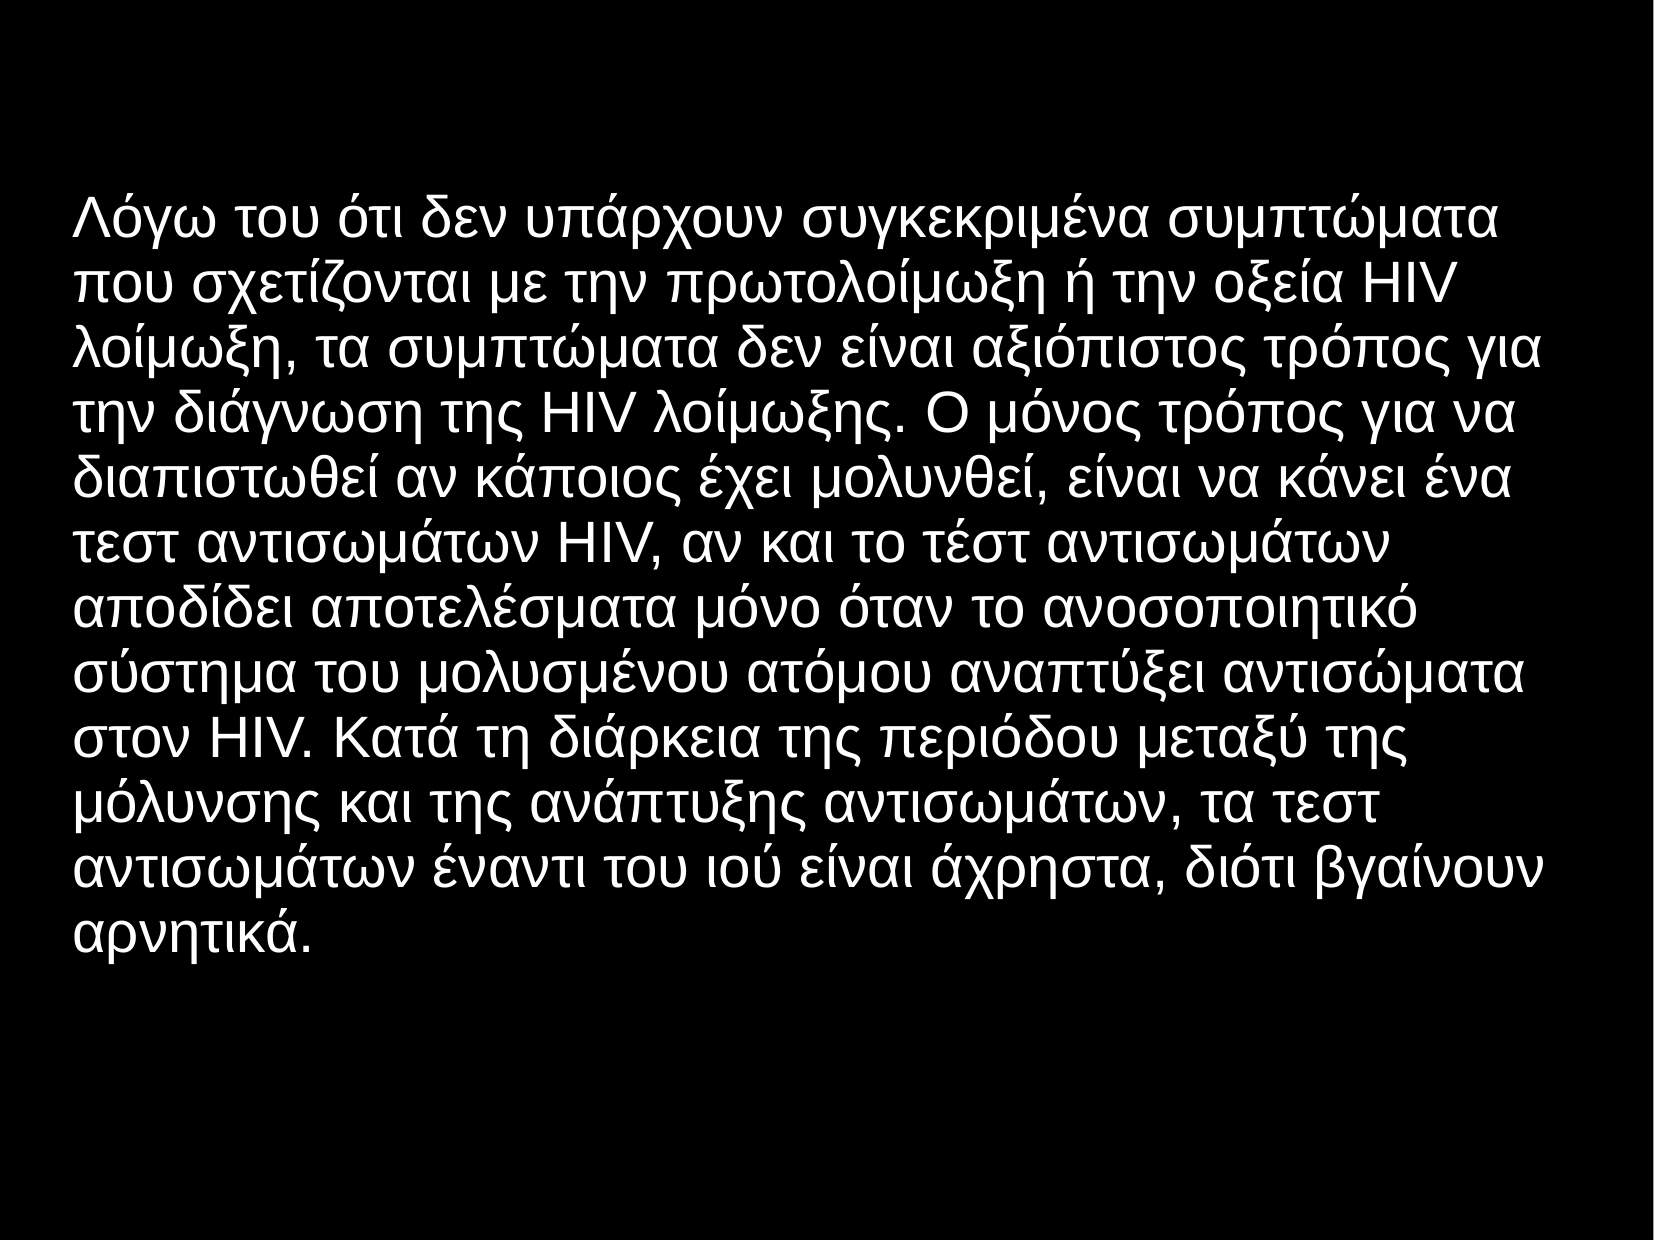

Λόγω του ότι δεν υπάρχουν συγκεκριμένα συμπτώματα που σχετίζονται με την πρωτολοίμωξη ή την οξεία HIV λοίμωξη, τα συμπτώματα δεν είναι αξιόπιστος τρόπος για την διάγνωση της HIV λοίμωξης. Ο μόνος τρόπος για να διαπιστωθεί αν κάποιος έχει μολυνθεί, είναι να κάνει ένα τεστ αντισωμάτων HIV, αν και το τέστ αντισωμάτων αποδίδει αποτελέσματα μόνο όταν το ανοσοποιητικό σύστημα του μολυσμένου ατόμου αναπτύξει αντισώματα στον HIV. Κατά τη διάρκεια της περιόδου μεταξύ της μόλυνσης και της ανάπτυξης αντισωμάτων, τα τεστ αντισωμάτων έναντι του ιού είναι άχρηστα, διότι βγαίνουν αρνητικά.